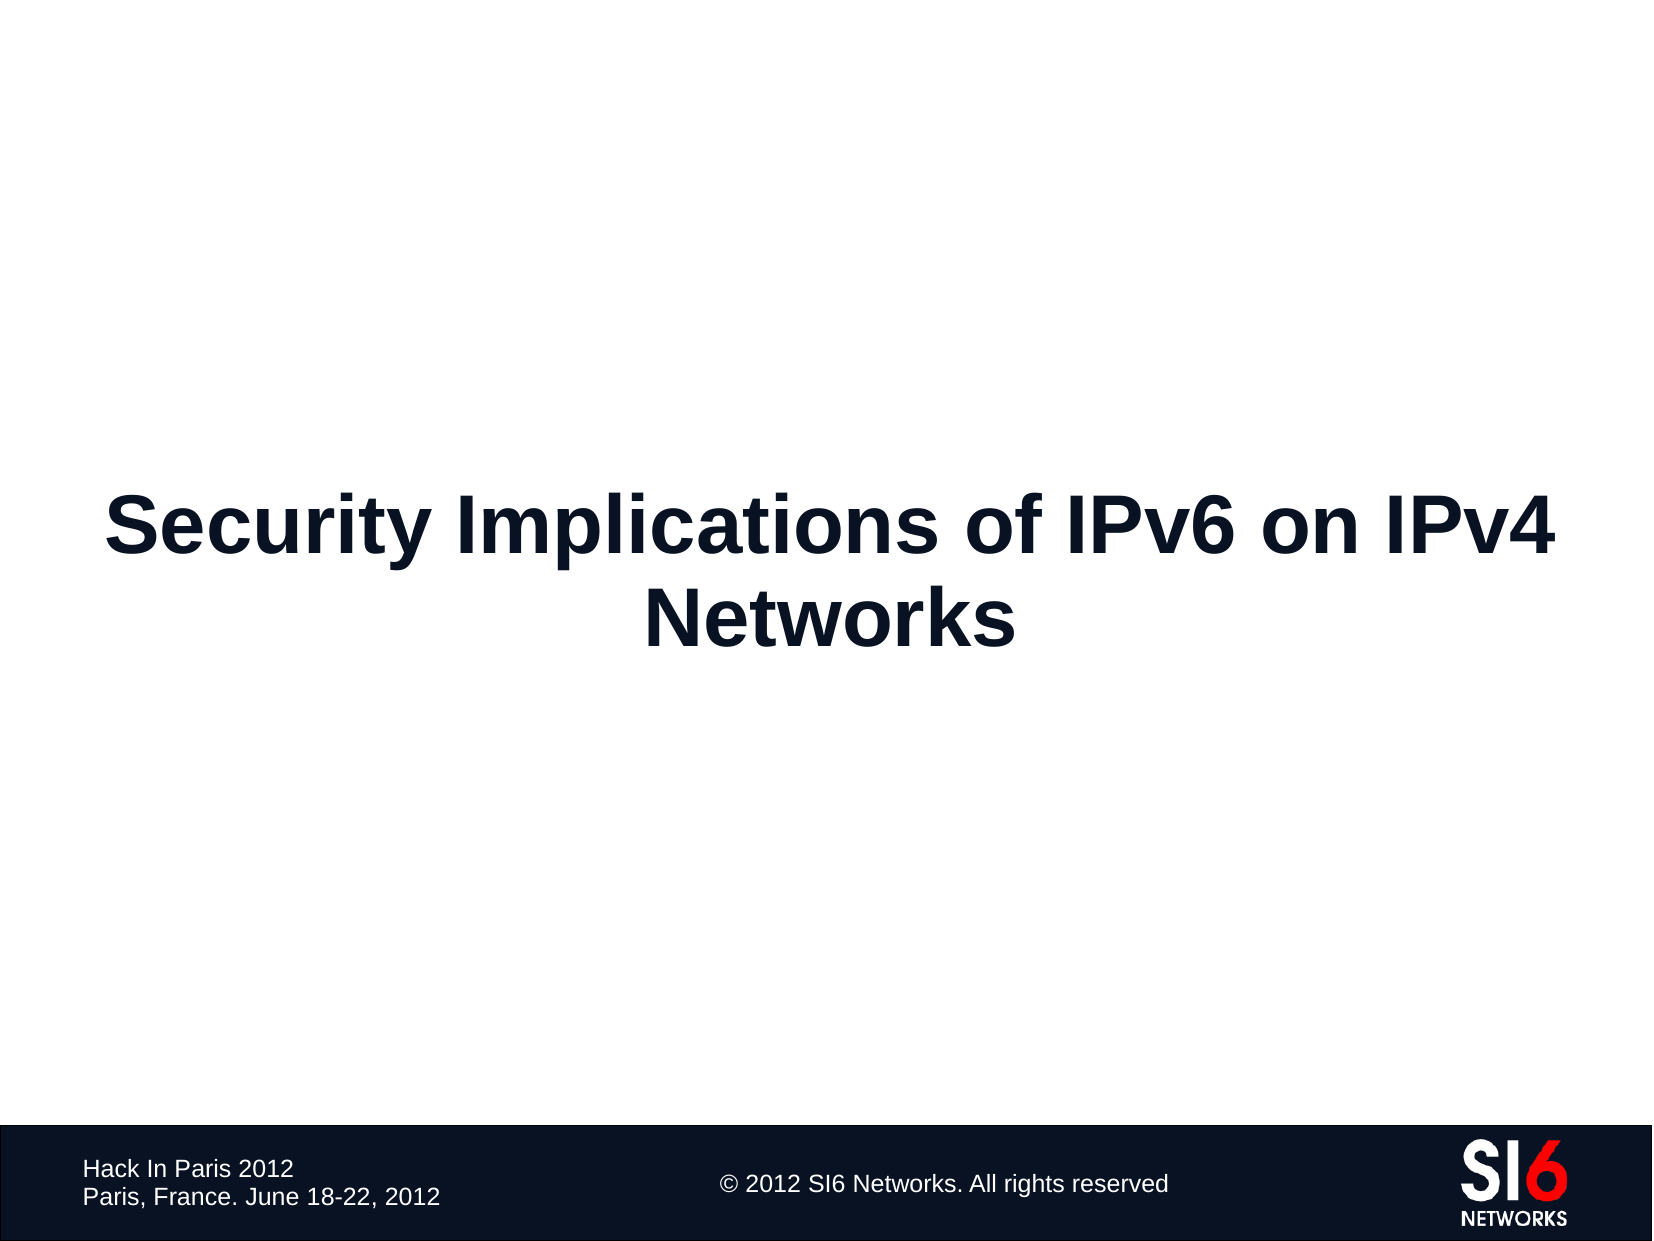

# Security Implications of IPv6 on IPv4 Networks
Congreso de Seguridad en Computo 2011
35